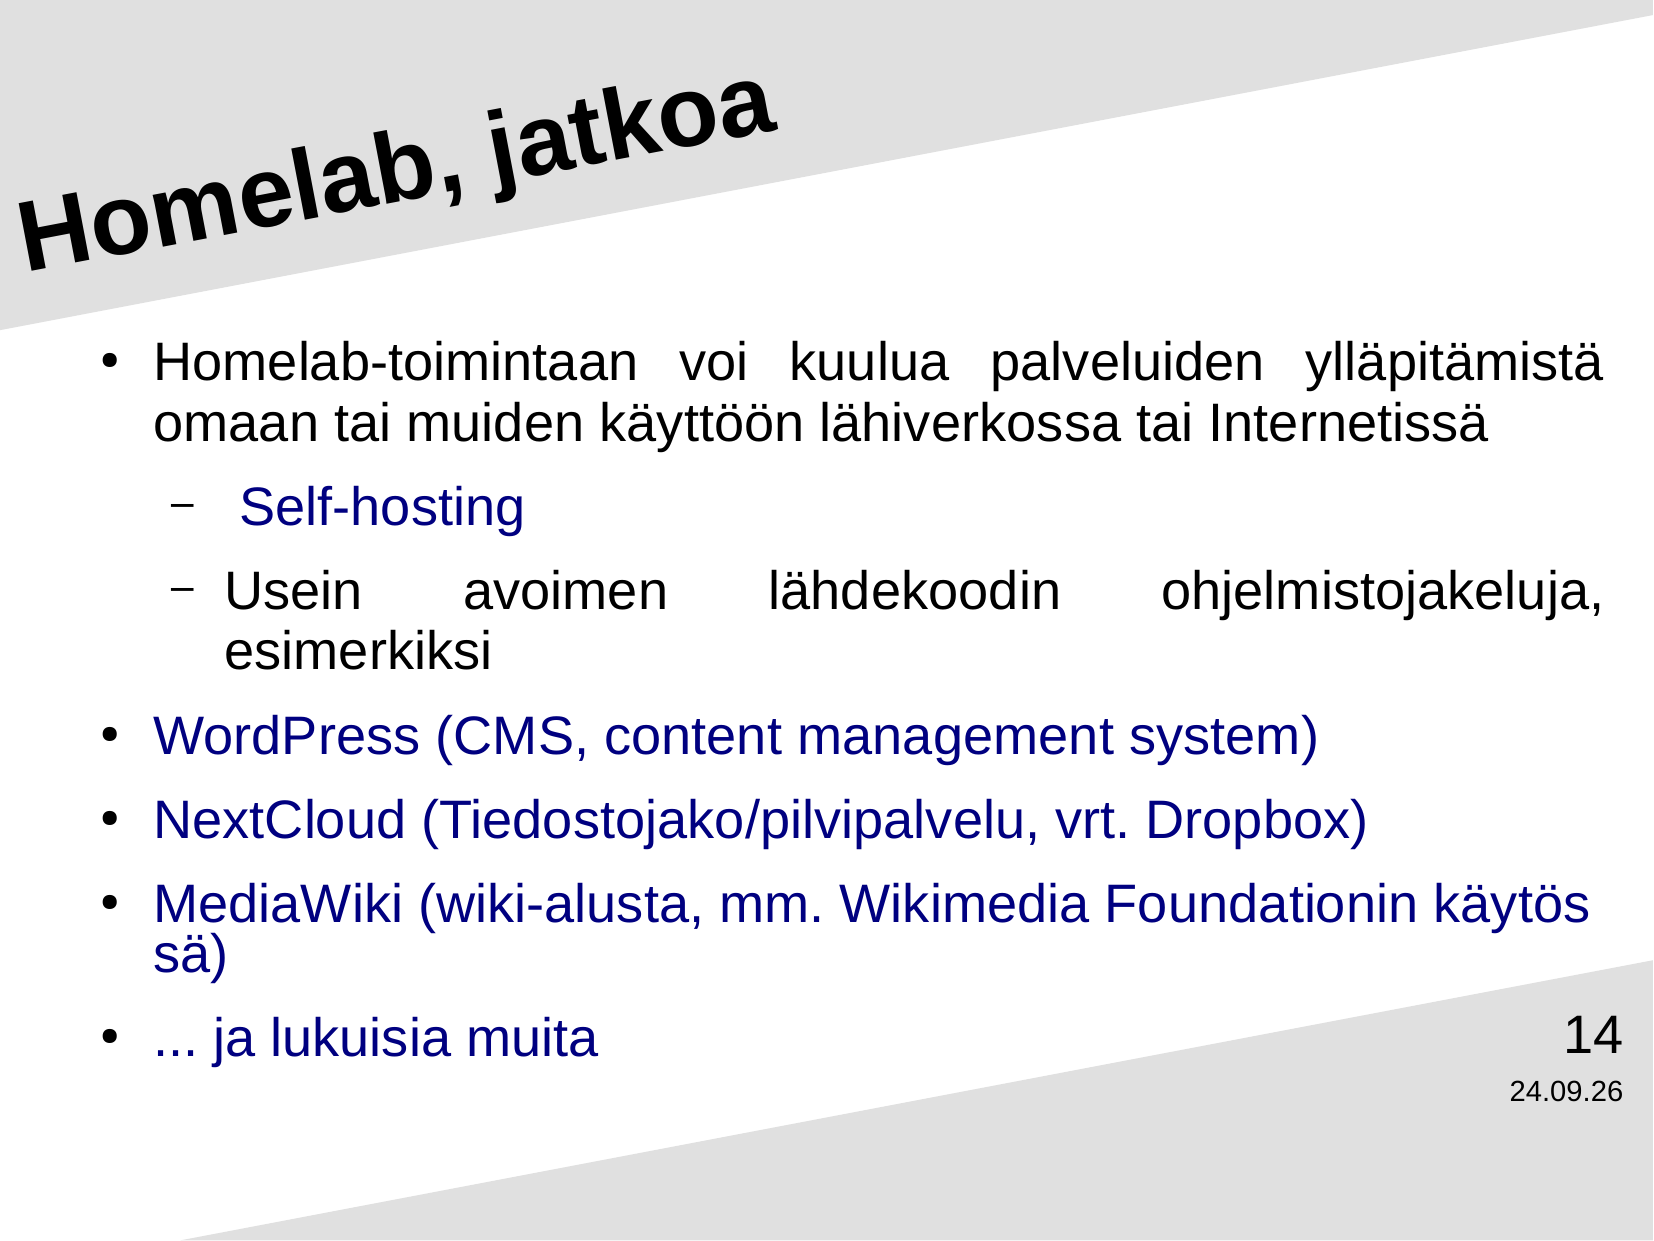

# Homelab, jatkoa
Homelab-toimintaan voi kuulua palveluiden ylläpitämistä omaan tai muiden käyttöön lähiverkossa tai Internetissä
 Self-hosting
Usein avoimen lähdekoodin ohjelmistojakeluja, esimerkiksi
WordPress (CMS, content management system)
NextCloud (Tiedostojako/pilvipalvelu, vrt. Dropbox)
MediaWiki (wiki-alusta, mm. Wikimedia Foundationin käytössä)
... ja lukuisia muita
14